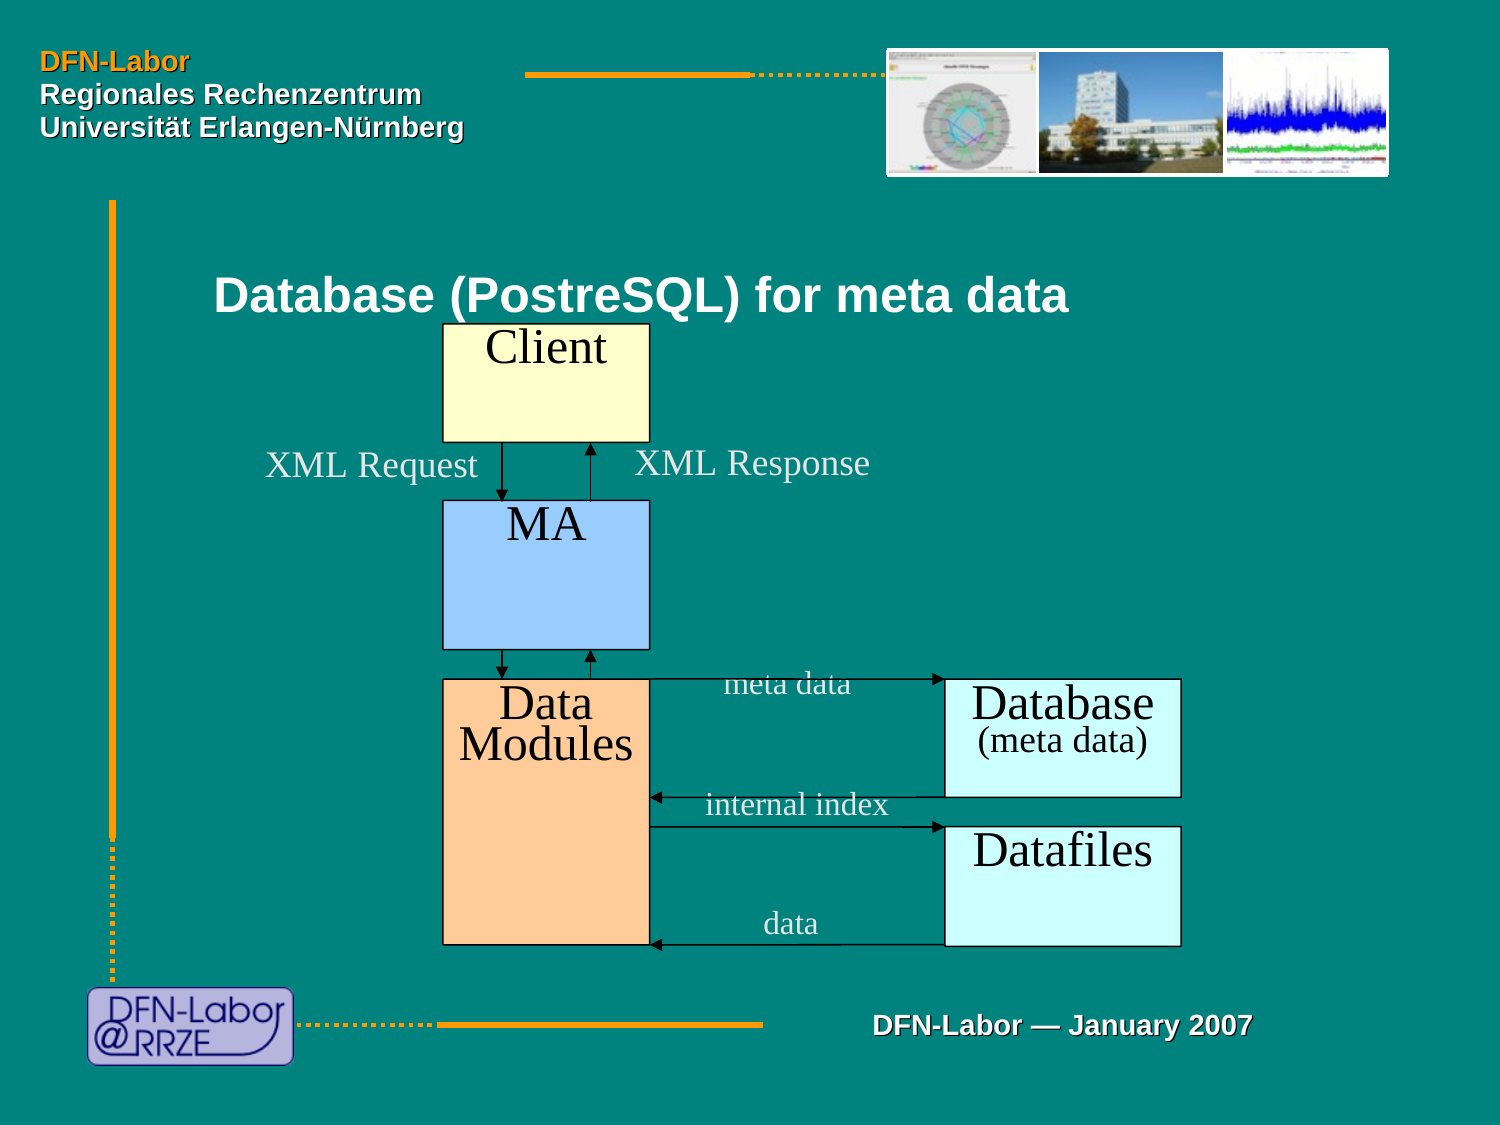

# Database (PostreSQL) for meta data
Client
XML Response
XML Request
MA
meta data
Data Modules
Database
(meta data)
internal index
Datafiles
data